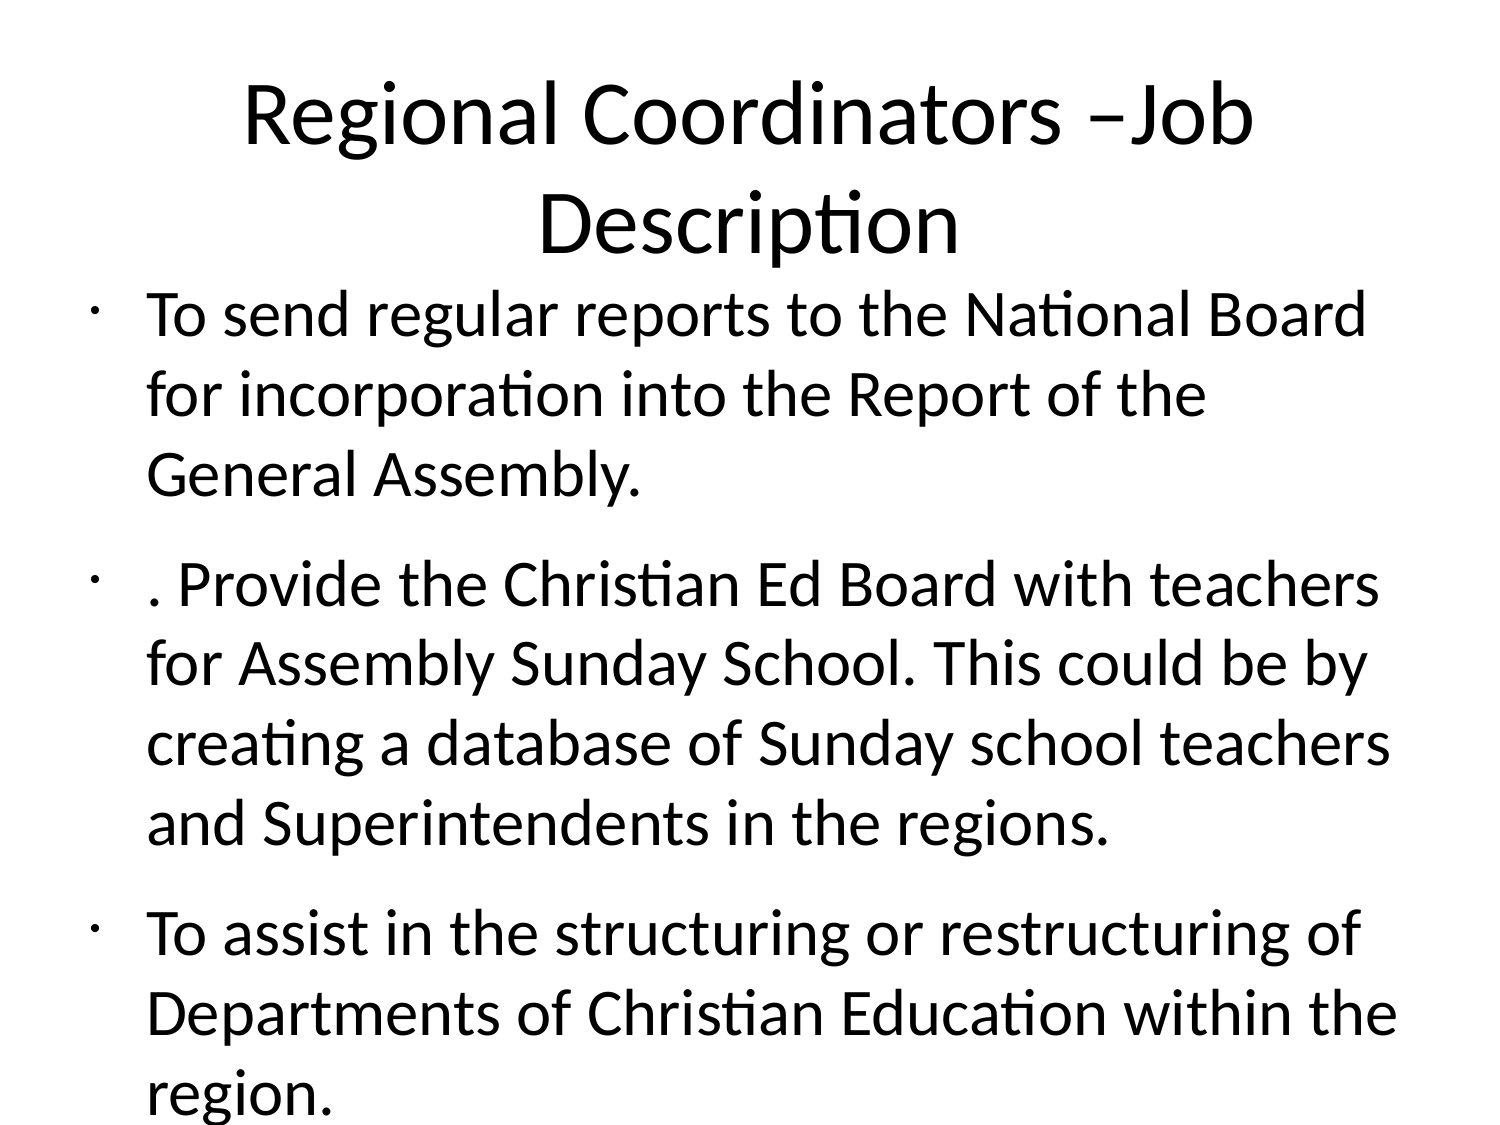

# Regional Coordinators –Job Description
To send regular reports to the National Board for incorporation into the Report of the General Assembly.
. Provide the Christian Ed Board with teachers for Assembly Sunday School. This could be by creating a database of Sunday school teachers and Superintendents in the regions.
To assist in the structuring or restructuring of Departments of Christian Education within the region.
Assist in recruiting camp staff: eg Director, Chaplain, counsellors, cooks